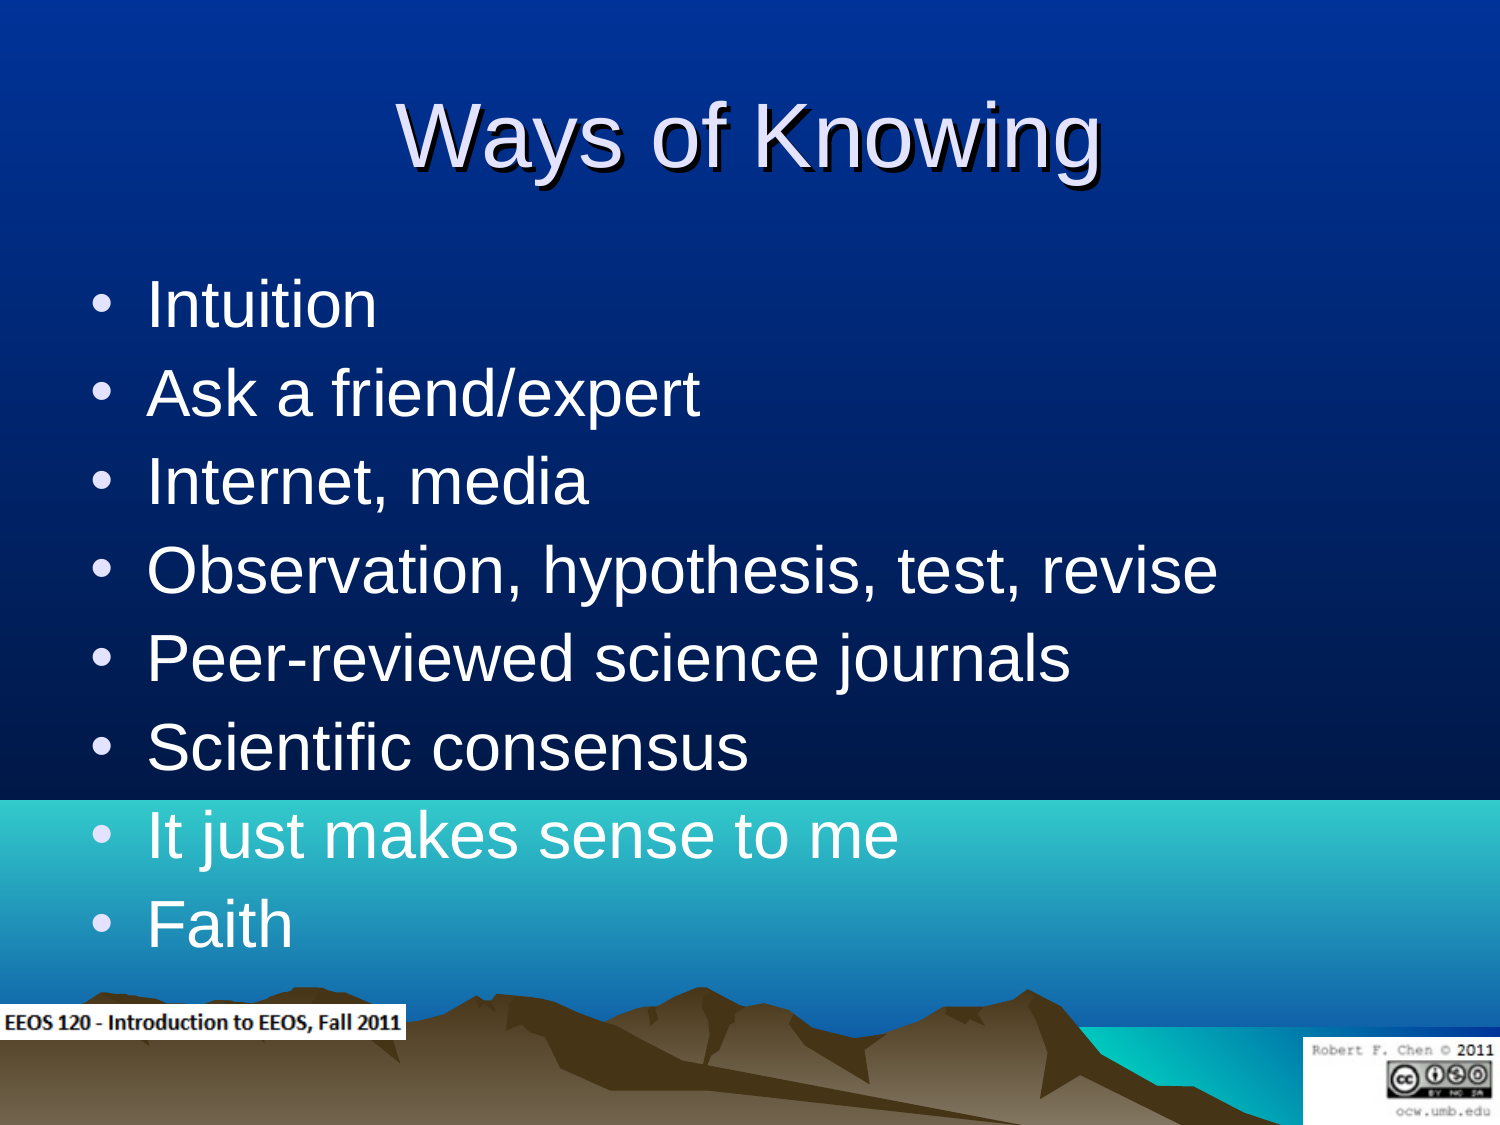

# Ways of Knowing
Intuition
Ask a friend/expert
Internet, media
Observation, hypothesis, test, revise
Peer-reviewed science journals
Scientific consensus
It just makes sense to me
Faith